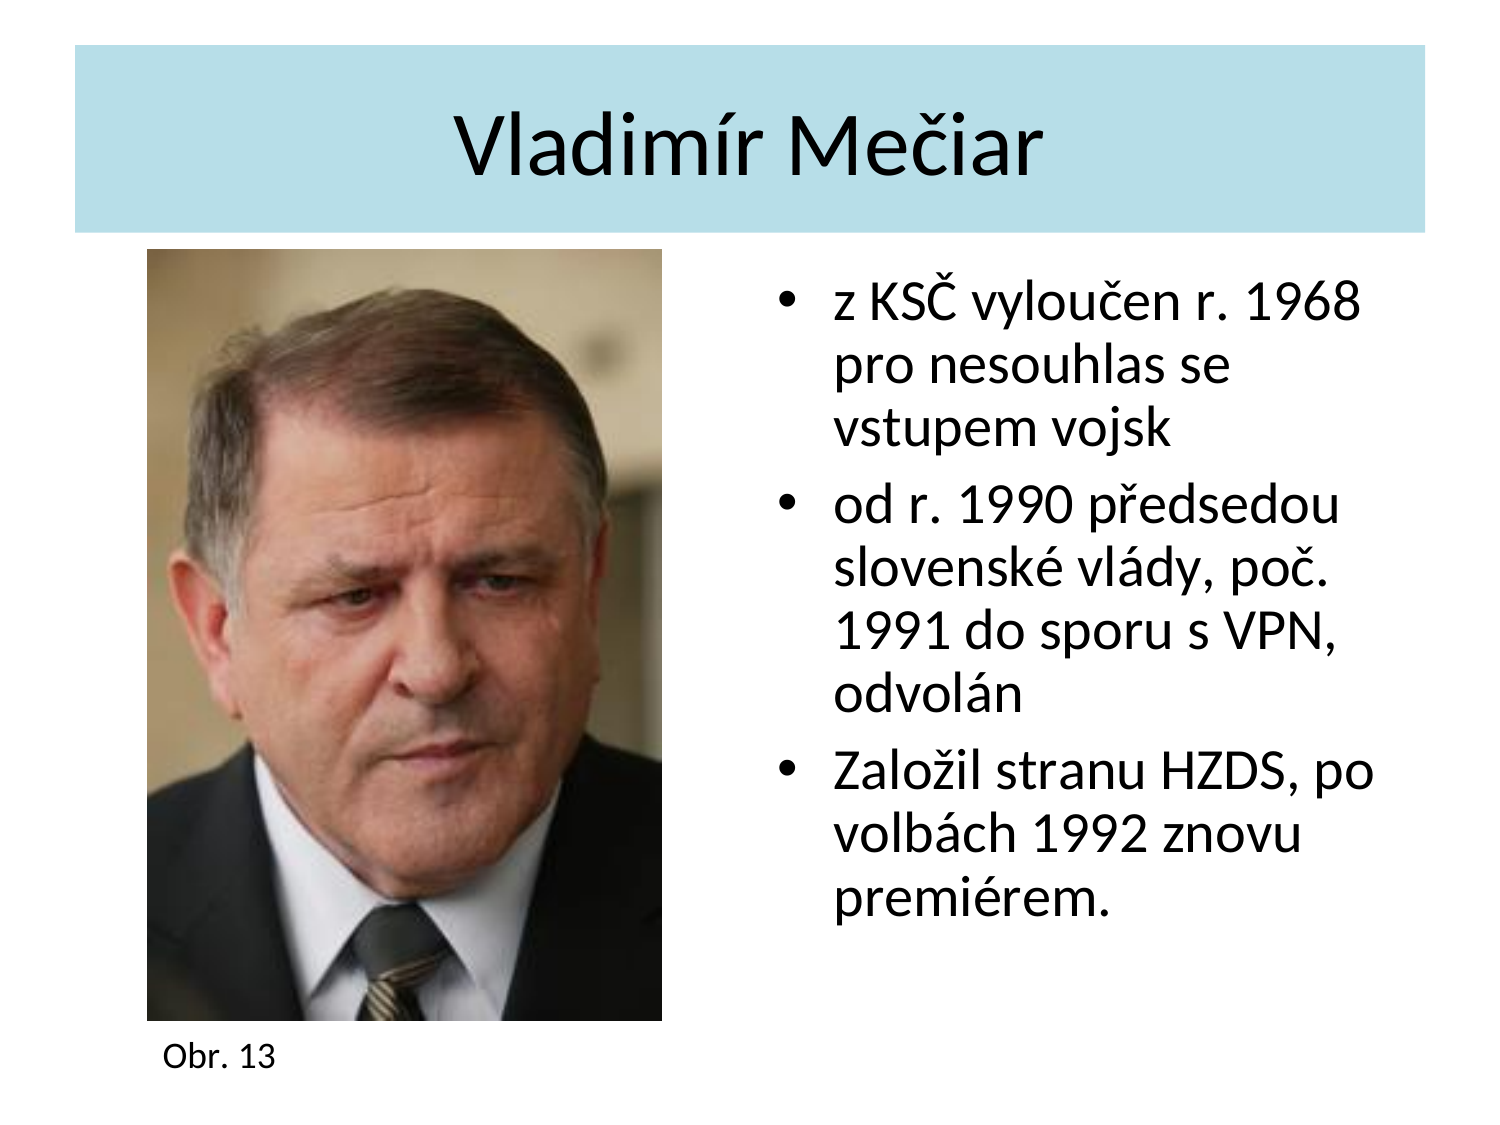

# Vladimír Mečiar
z KSČ vyloučen r. 1968 pro nesouhlas se vstupem vojsk
od r. 1990 předsedou slovenské vlády, poč. 1991 do sporu s VPN, odvolán
Založil stranu HZDS, po volbách 1992 znovu premiérem.
Obr. 13